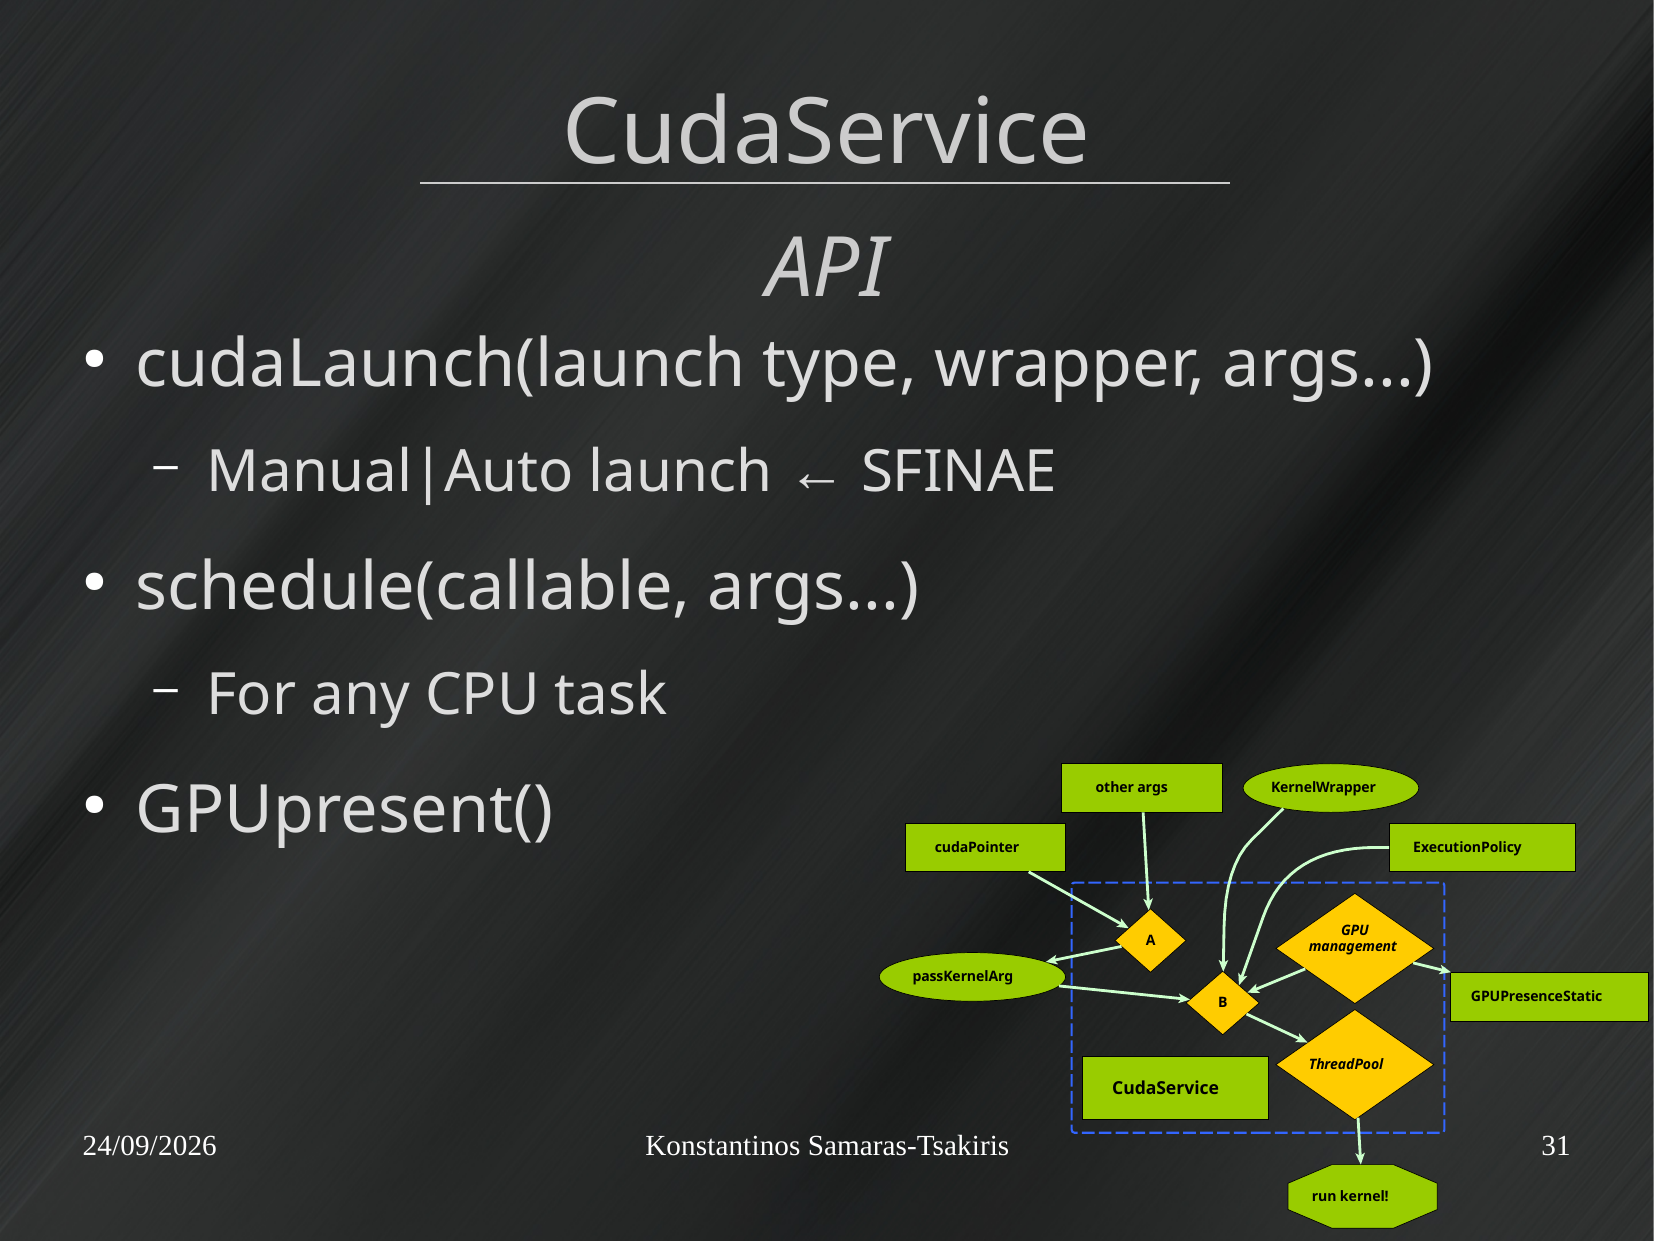

# CudaService API
cudaLaunch(launch type, wrapper, args...)
Manual|Auto launch ← SFINAE
schedule(callable, args...)
For any CPU task
GPUpresent()
Konstantinos Samaras-Tsakiris
31